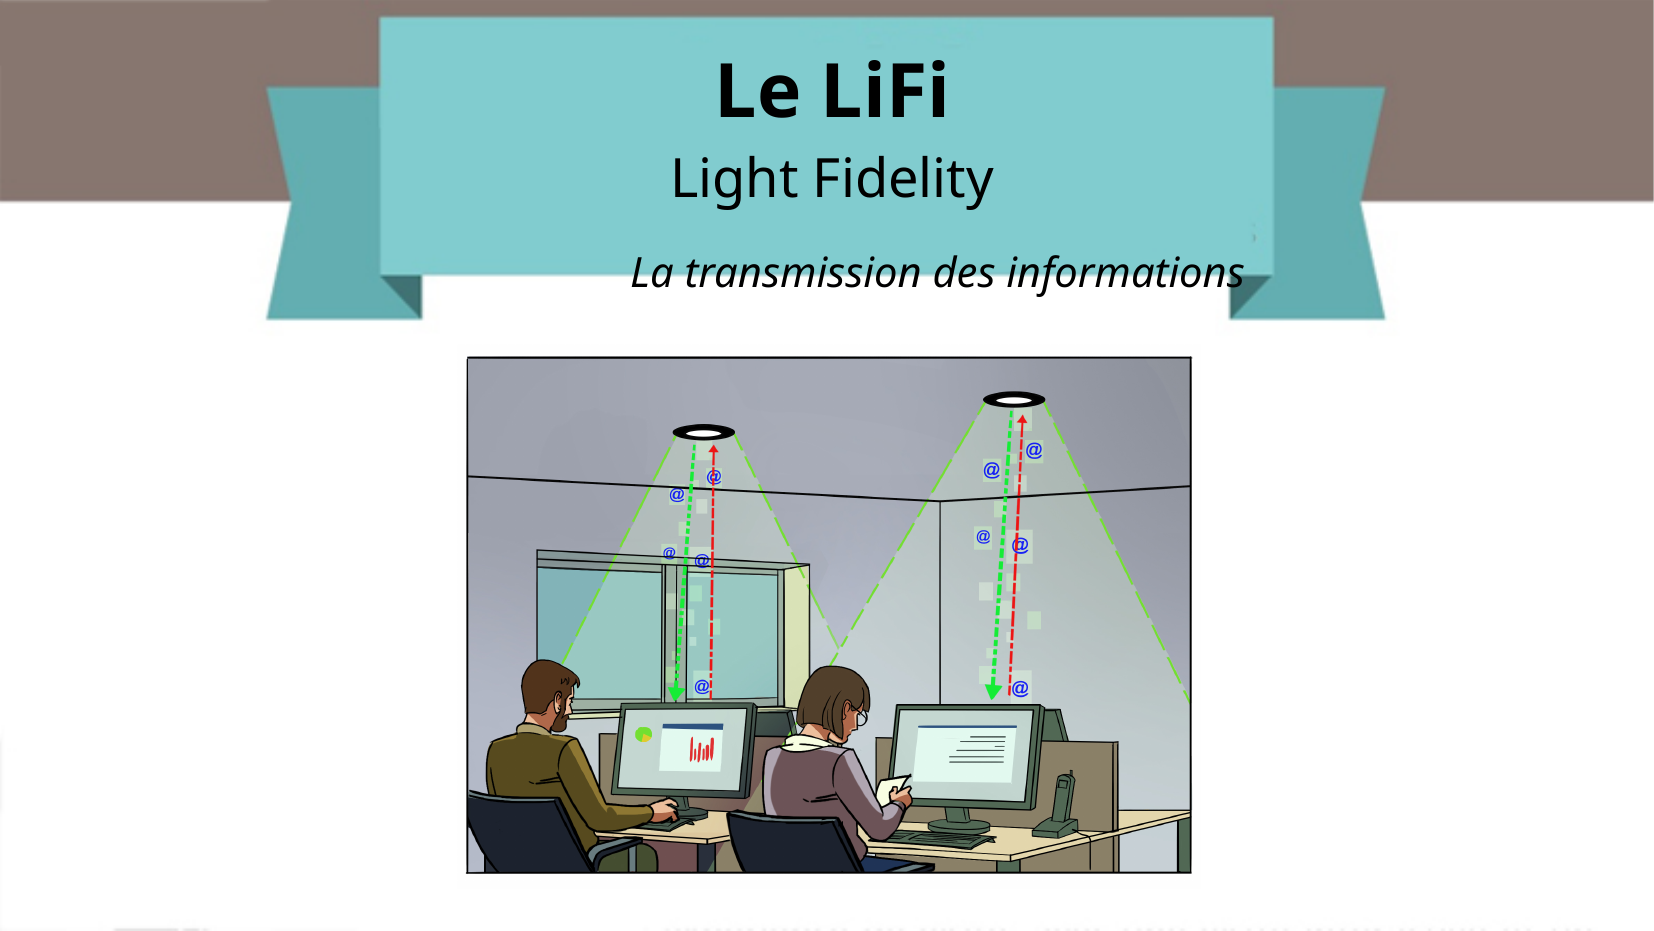

Le LiFi
Light Fidelity
La transmission des informations